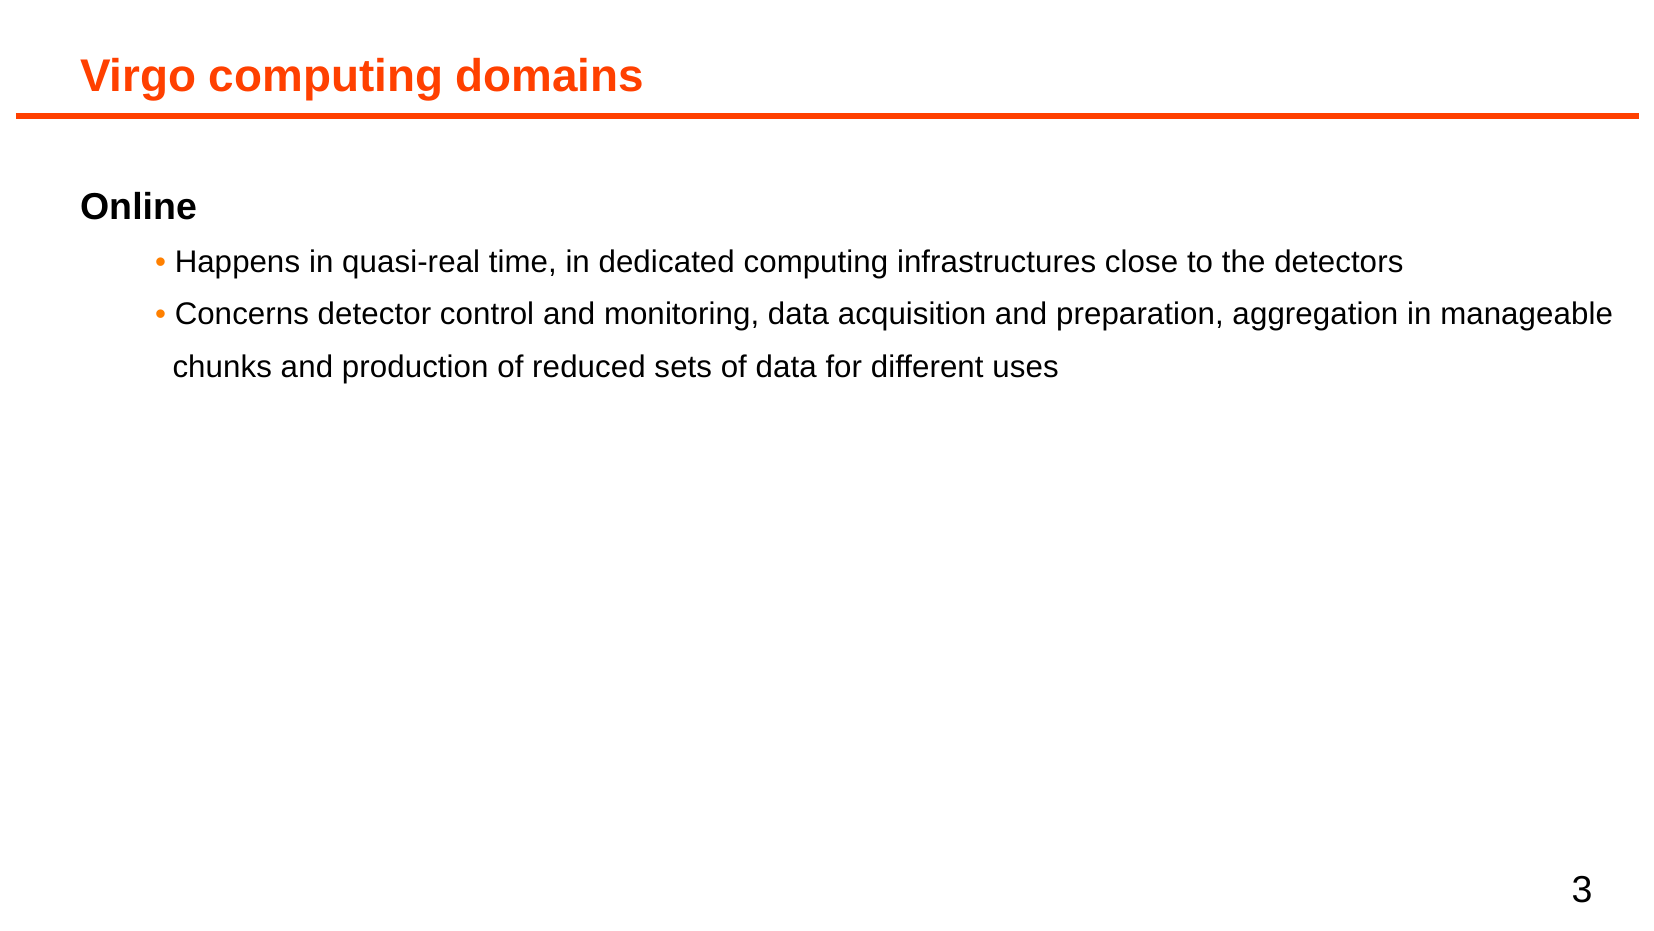

Virgo computing domains
Online
	• Happens in quasi-real time, in dedicated computing infrastructures close to the detectors
	• Concerns detector control and monitoring, data acquisition and preparation, aggregation in manageable
	 chunks and production of reduced sets of data for different uses
3